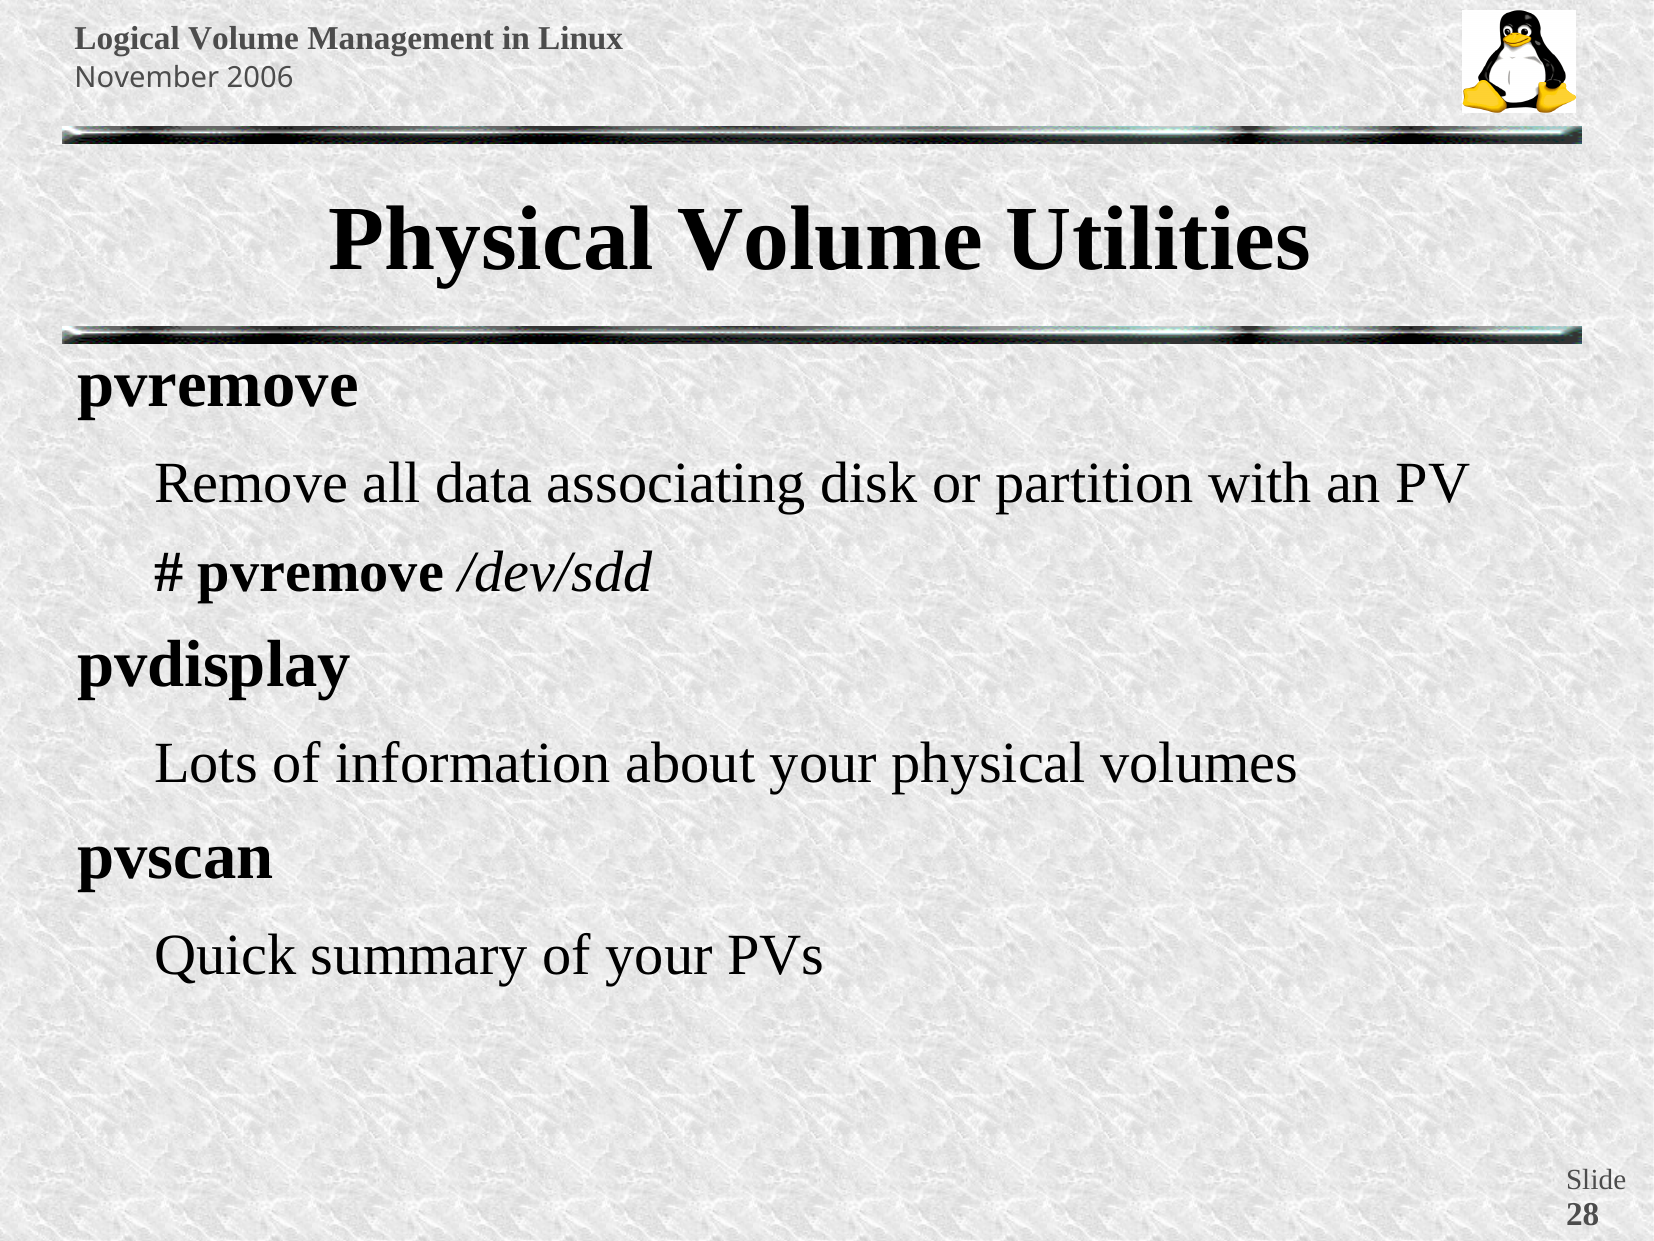

# Physical Volume Utilities
pvremove
Remove all data associating disk or partition with an PV
# pvremove /dev/sdd
pvdisplay
Lots of information about your physical volumes
pvscan
Quick summary of your PVs